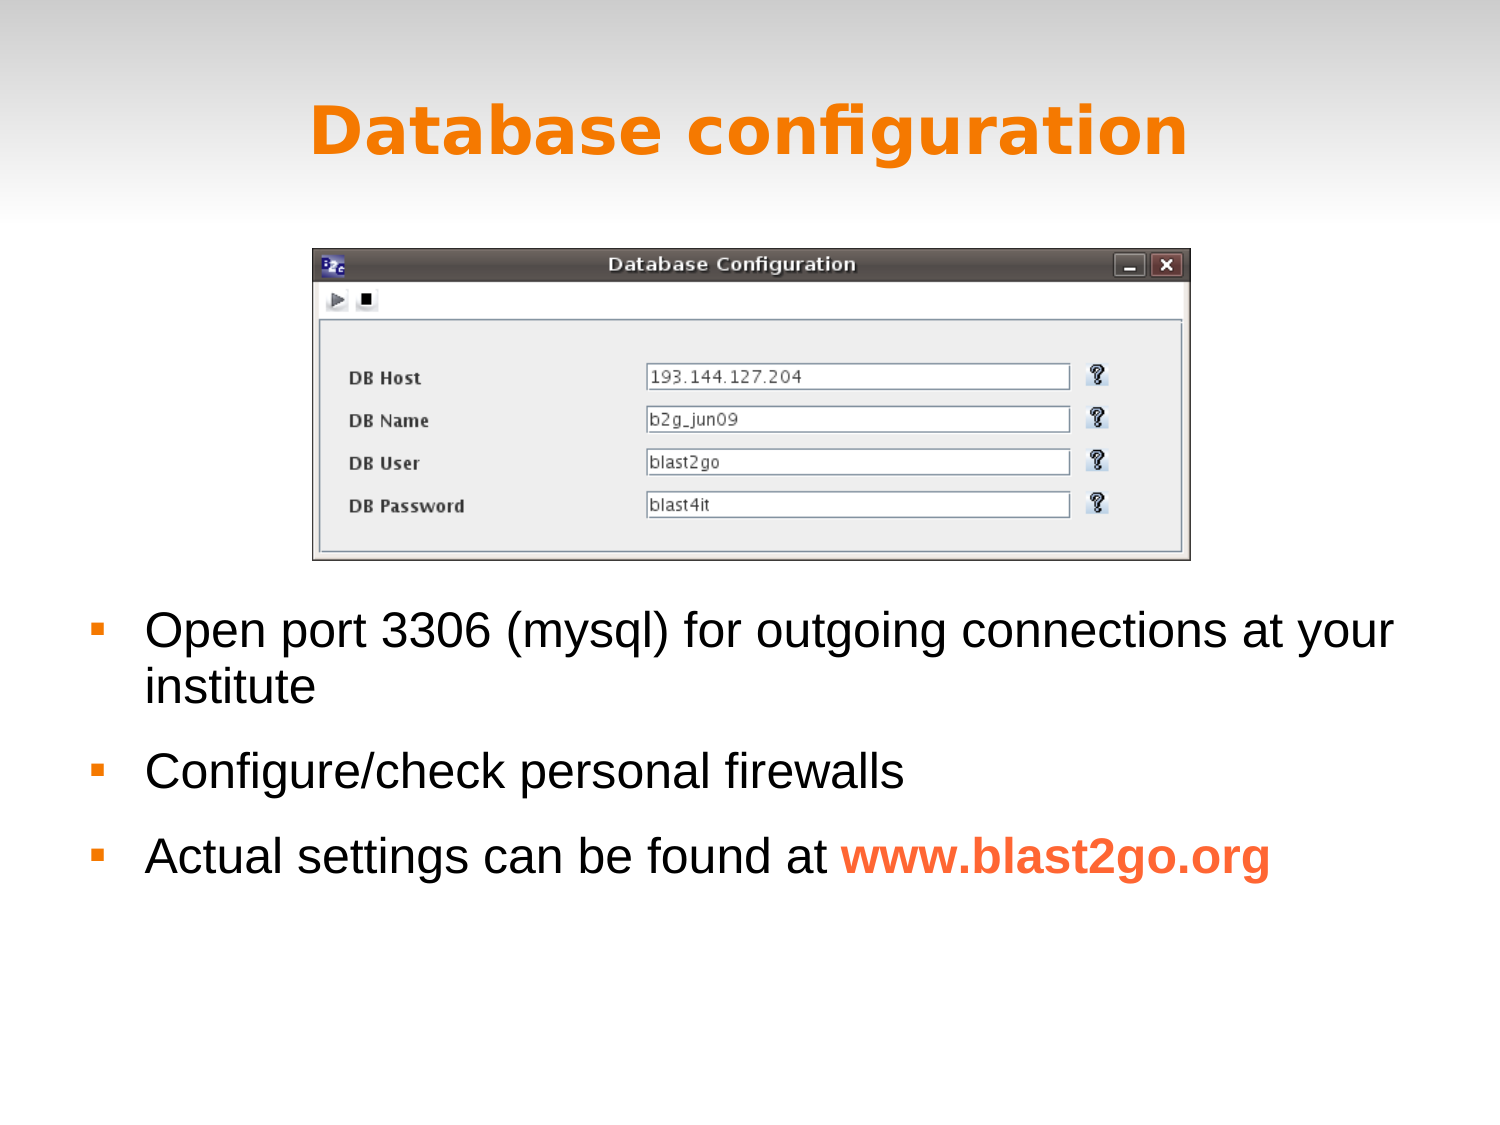

# Database configuration
Open port 3306 (mysql) for outgoing connections at your institute
Configure/check personal firewalls
Actual settings can be found at www.blast2go.org